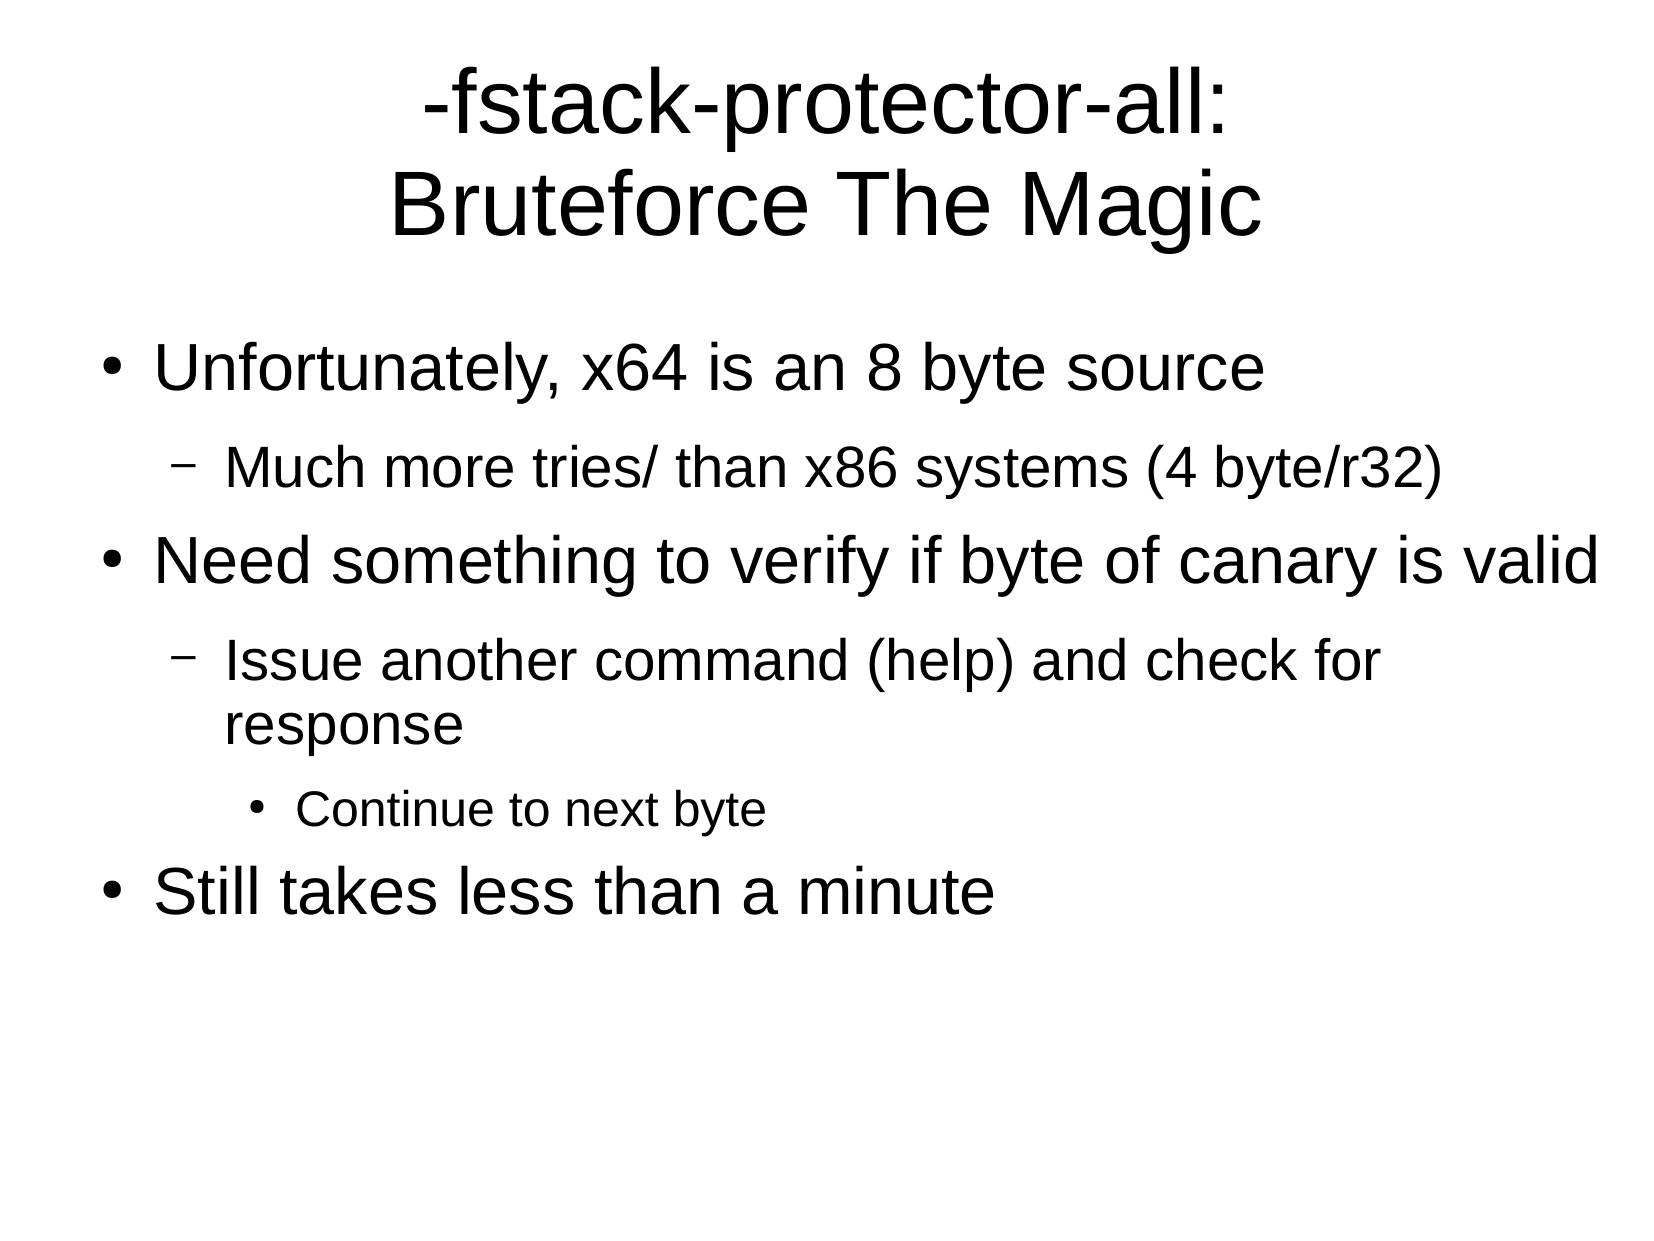

# -fstack-protector-all: Bruteforce The Magic
Unfortunately, x64 is an 8 byte source
Much more tries/ than x86 systems (4 byte/r32)
Need something to verify if byte of canary is valid
Issue another command (help) and check for response
Continue to next byte
Still takes less than a minute